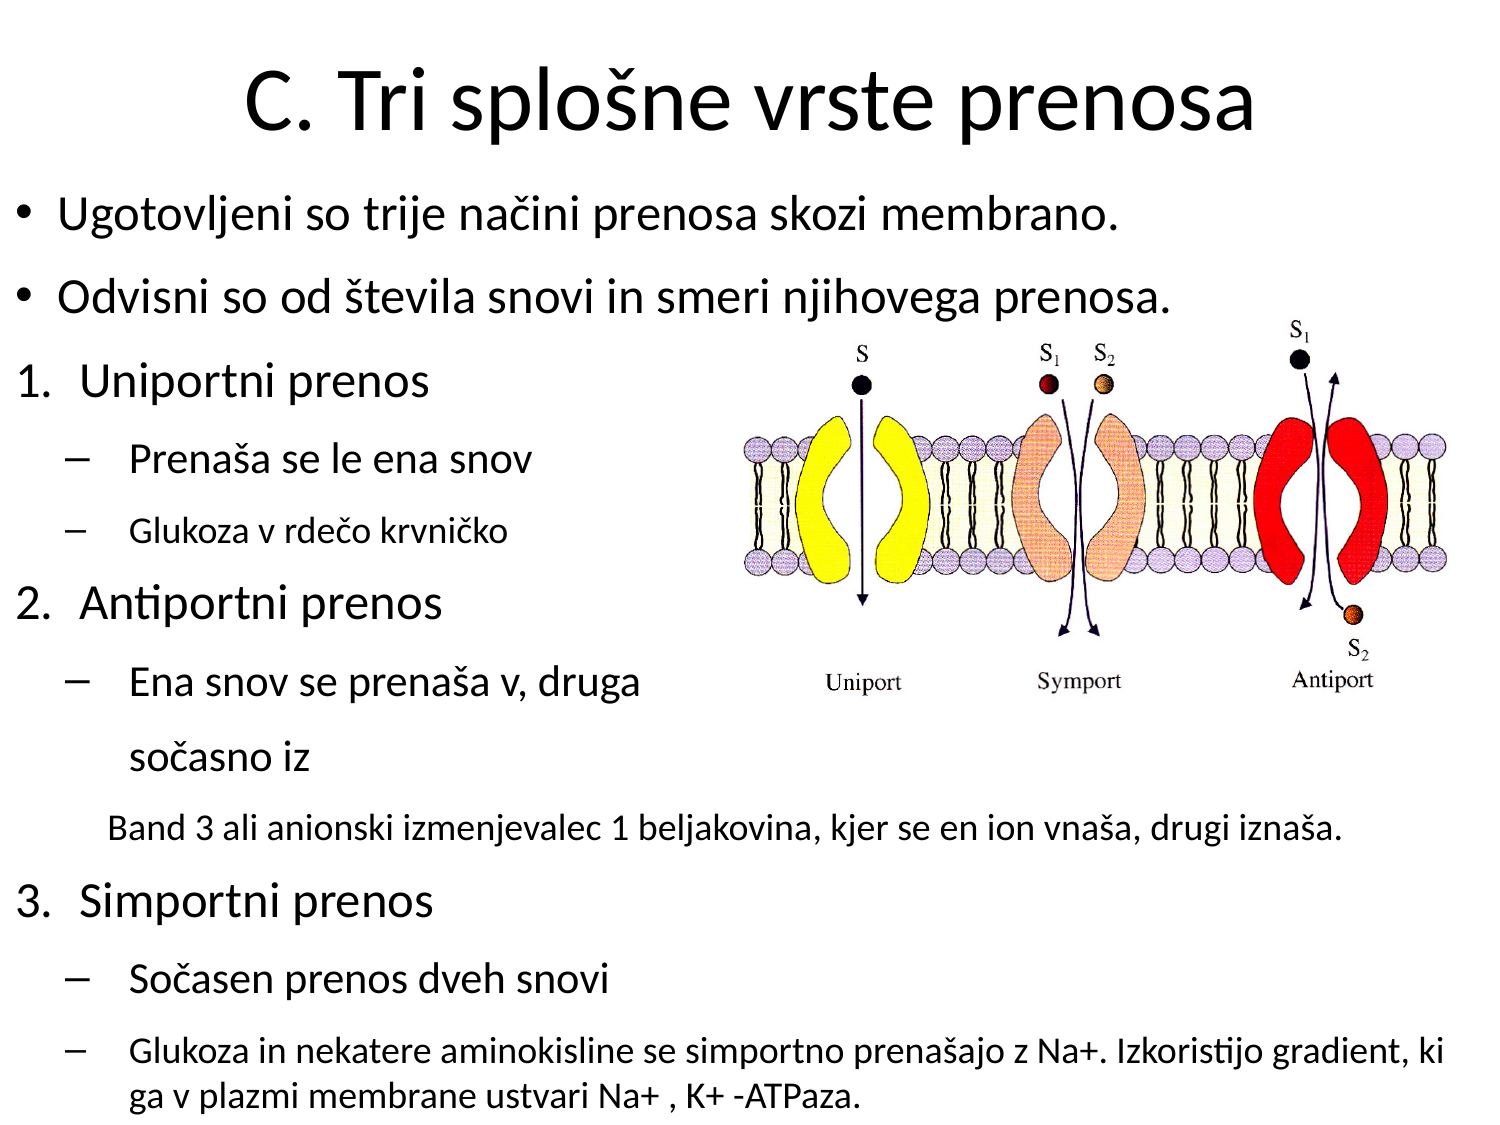

# C. Tri splošne vrste prenosa
Ugotovljeni so trije načini prenosa skozi membrano.
Odvisni so od števila snovi in smeri njihovega prenosa.
Uniportni prenos
Prenaša se le ena snov
Glukoza v rdečo krvničko
Antiportni prenos
Ena snov se prenaša v, druga
	sočasno iz
Band 3 ali anionski izmenjevalec 1 beljakovina, kjer se en ion vnaša, drugi iznaša.
Simportni prenos
Sočasen prenos dveh snovi
Glukoza in nekatere aminokisline se simportno prenašajo z Na+. Izkoristijo gradient, ki ga v plazmi membrane ustvari Na+ , K+ -ATPaza.